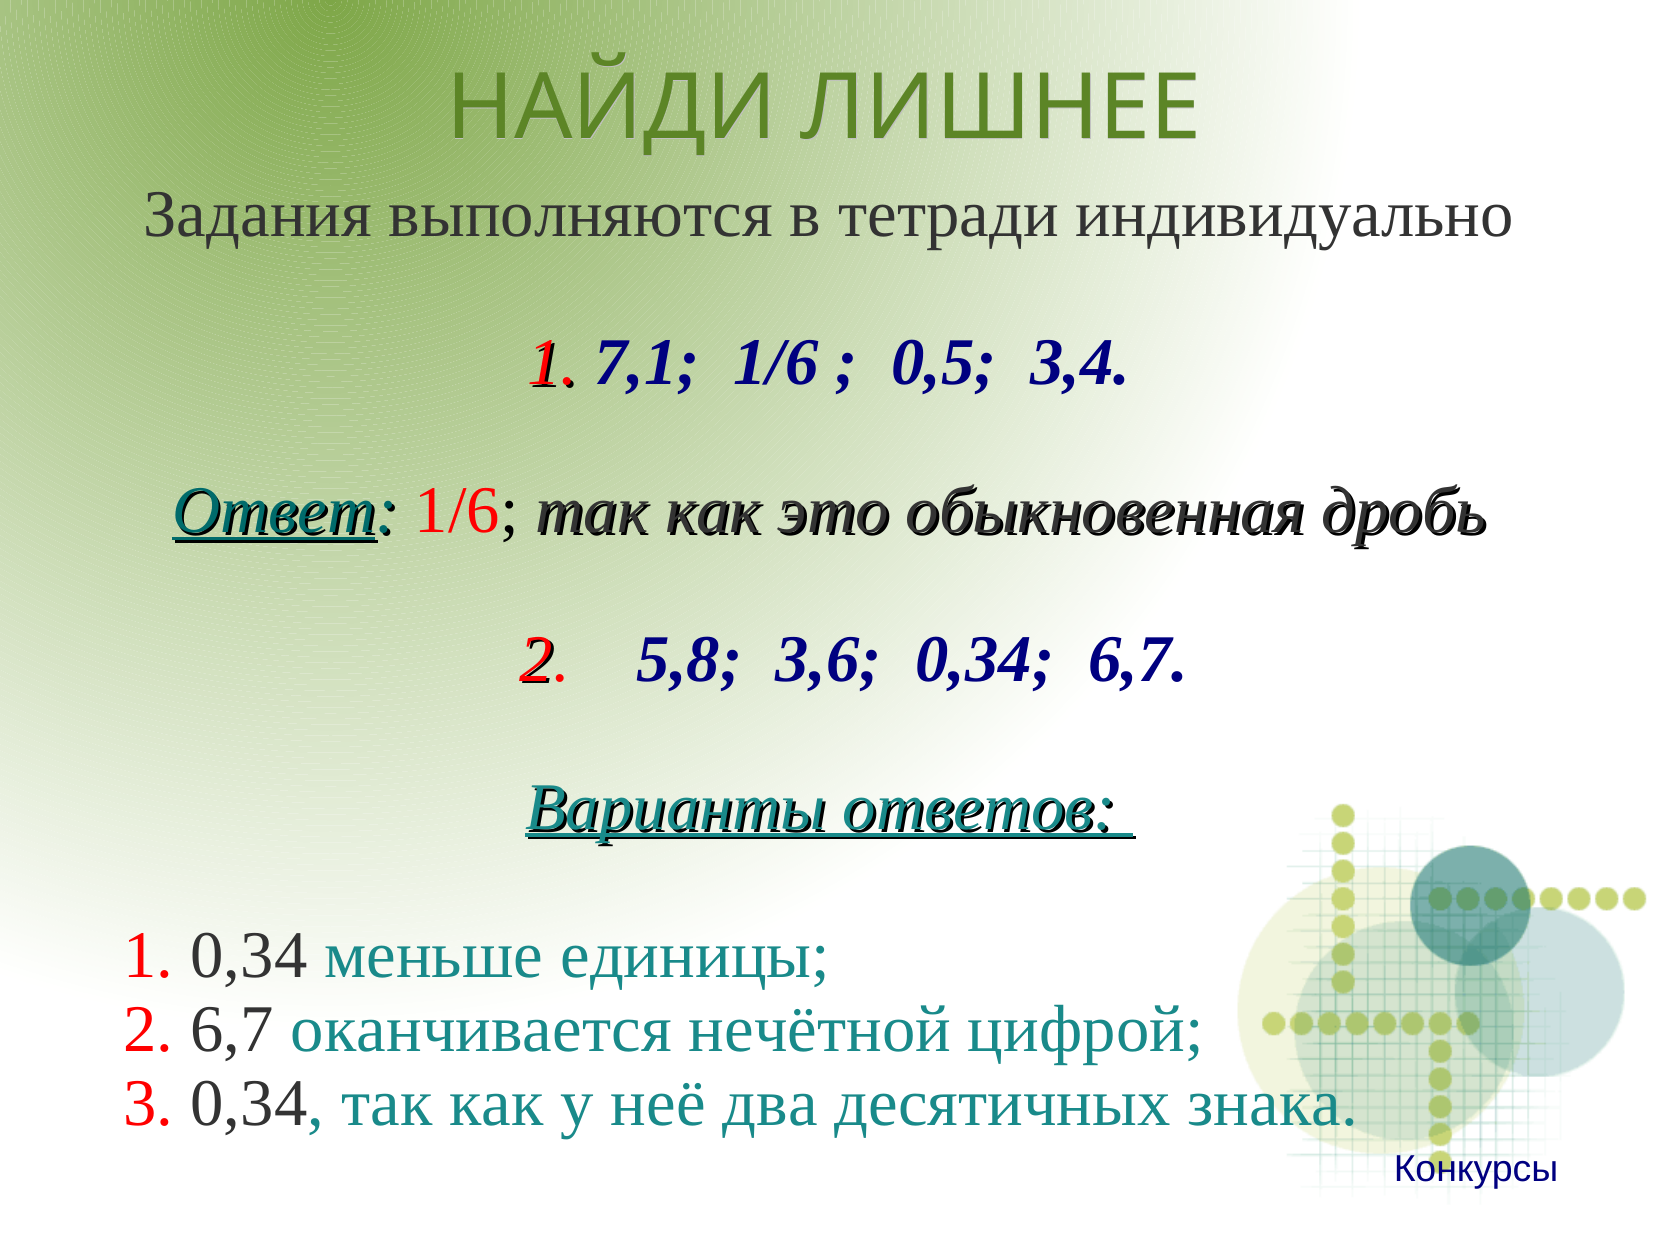

# НАЙДИ ЛИШНЕЕ
Задания выполняются в тетради индивидуально
1. 7,1; 1/6 ; 0,5; 3,4.
Ответ: 1/6; так как это обыкновенная дробь
 2. 5,8; 3,6; 0,34; 6,7.
Варианты ответов:
1. 0,34 меньше единицы;
2. 6,7 оканчивается нечётной цифрой;
3. 0,34, так как у неё два десятичных знака.
Конкурсы